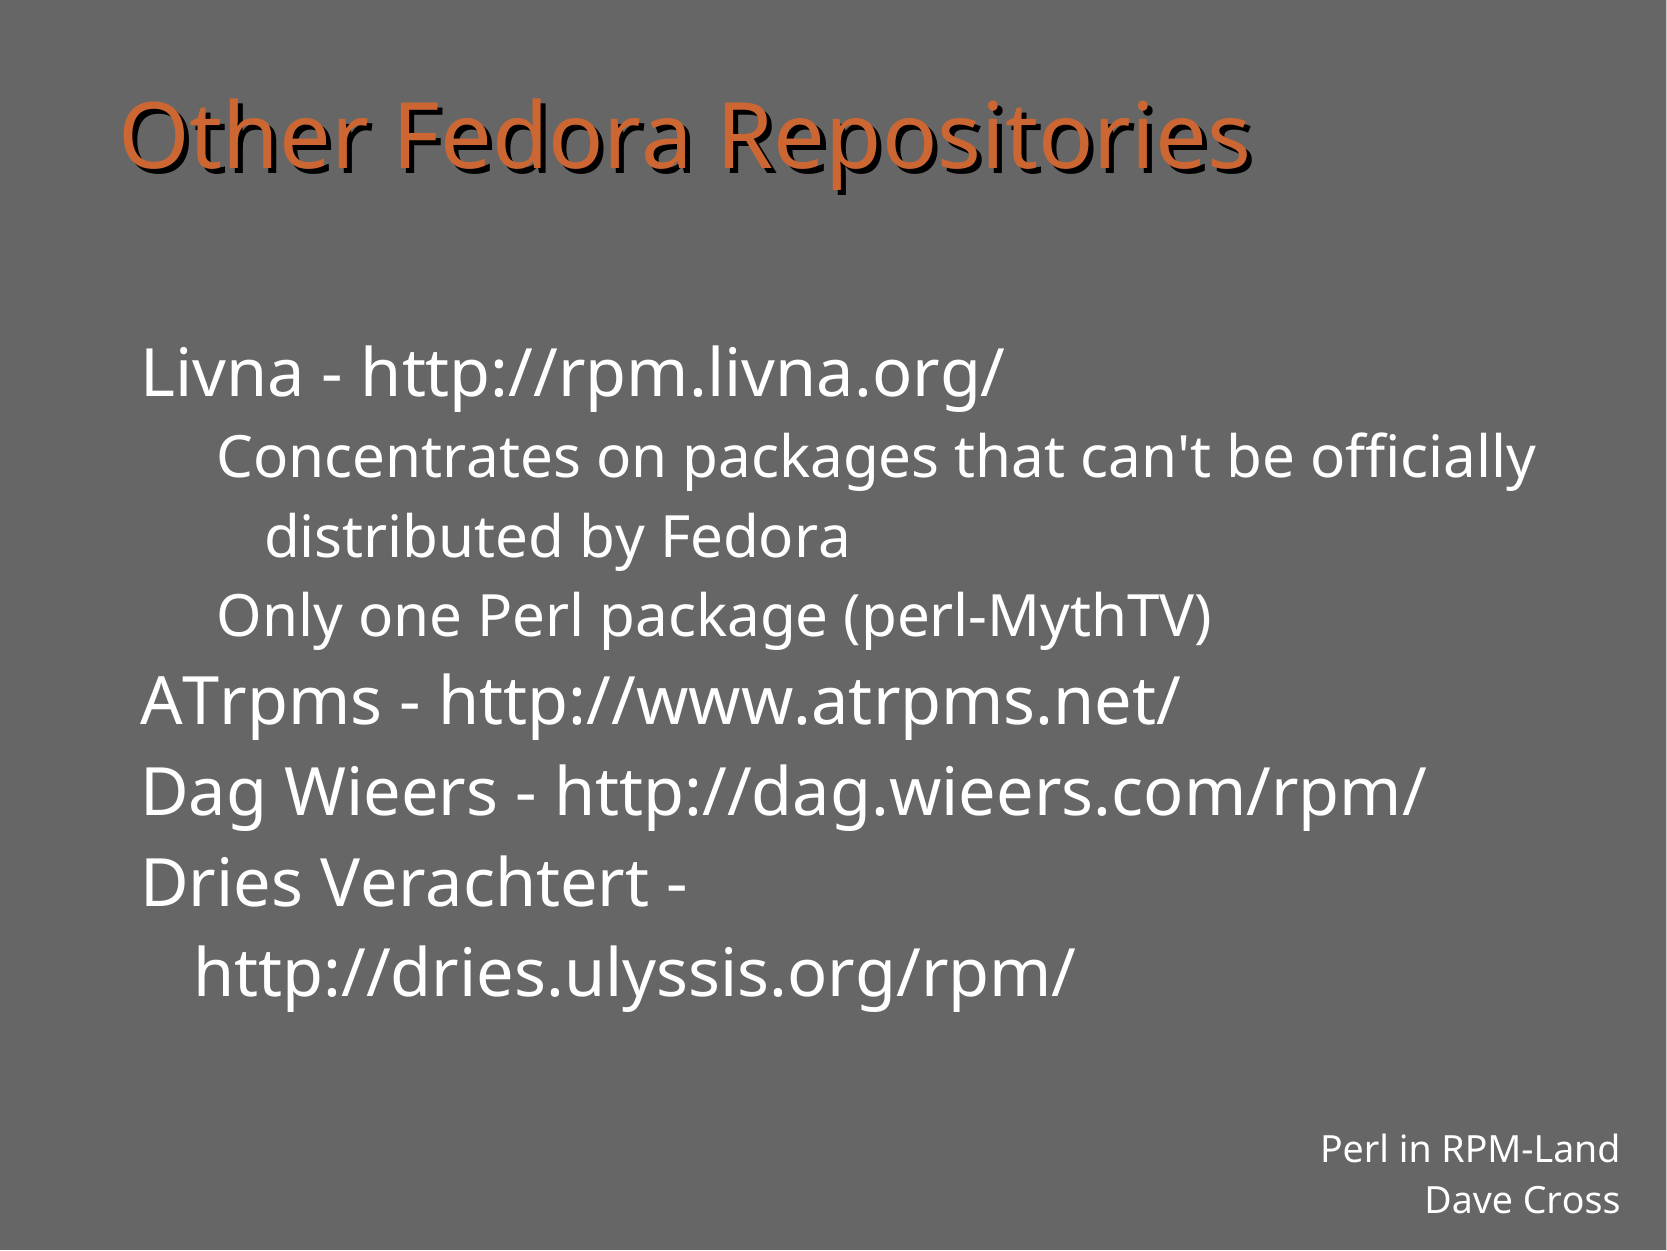

# Other Fedora Repositories
Livna - http://rpm.livna.org/
Concentrates on packages that can't be officially distributed by Fedora
Only one Perl package (perl-MythTV)
ATrpms - http://www.atrpms.net/
Dag Wieers - http://dag.wieers.com/rpm/
Dries Verachtert - http://dries.ulyssis.org/rpm/